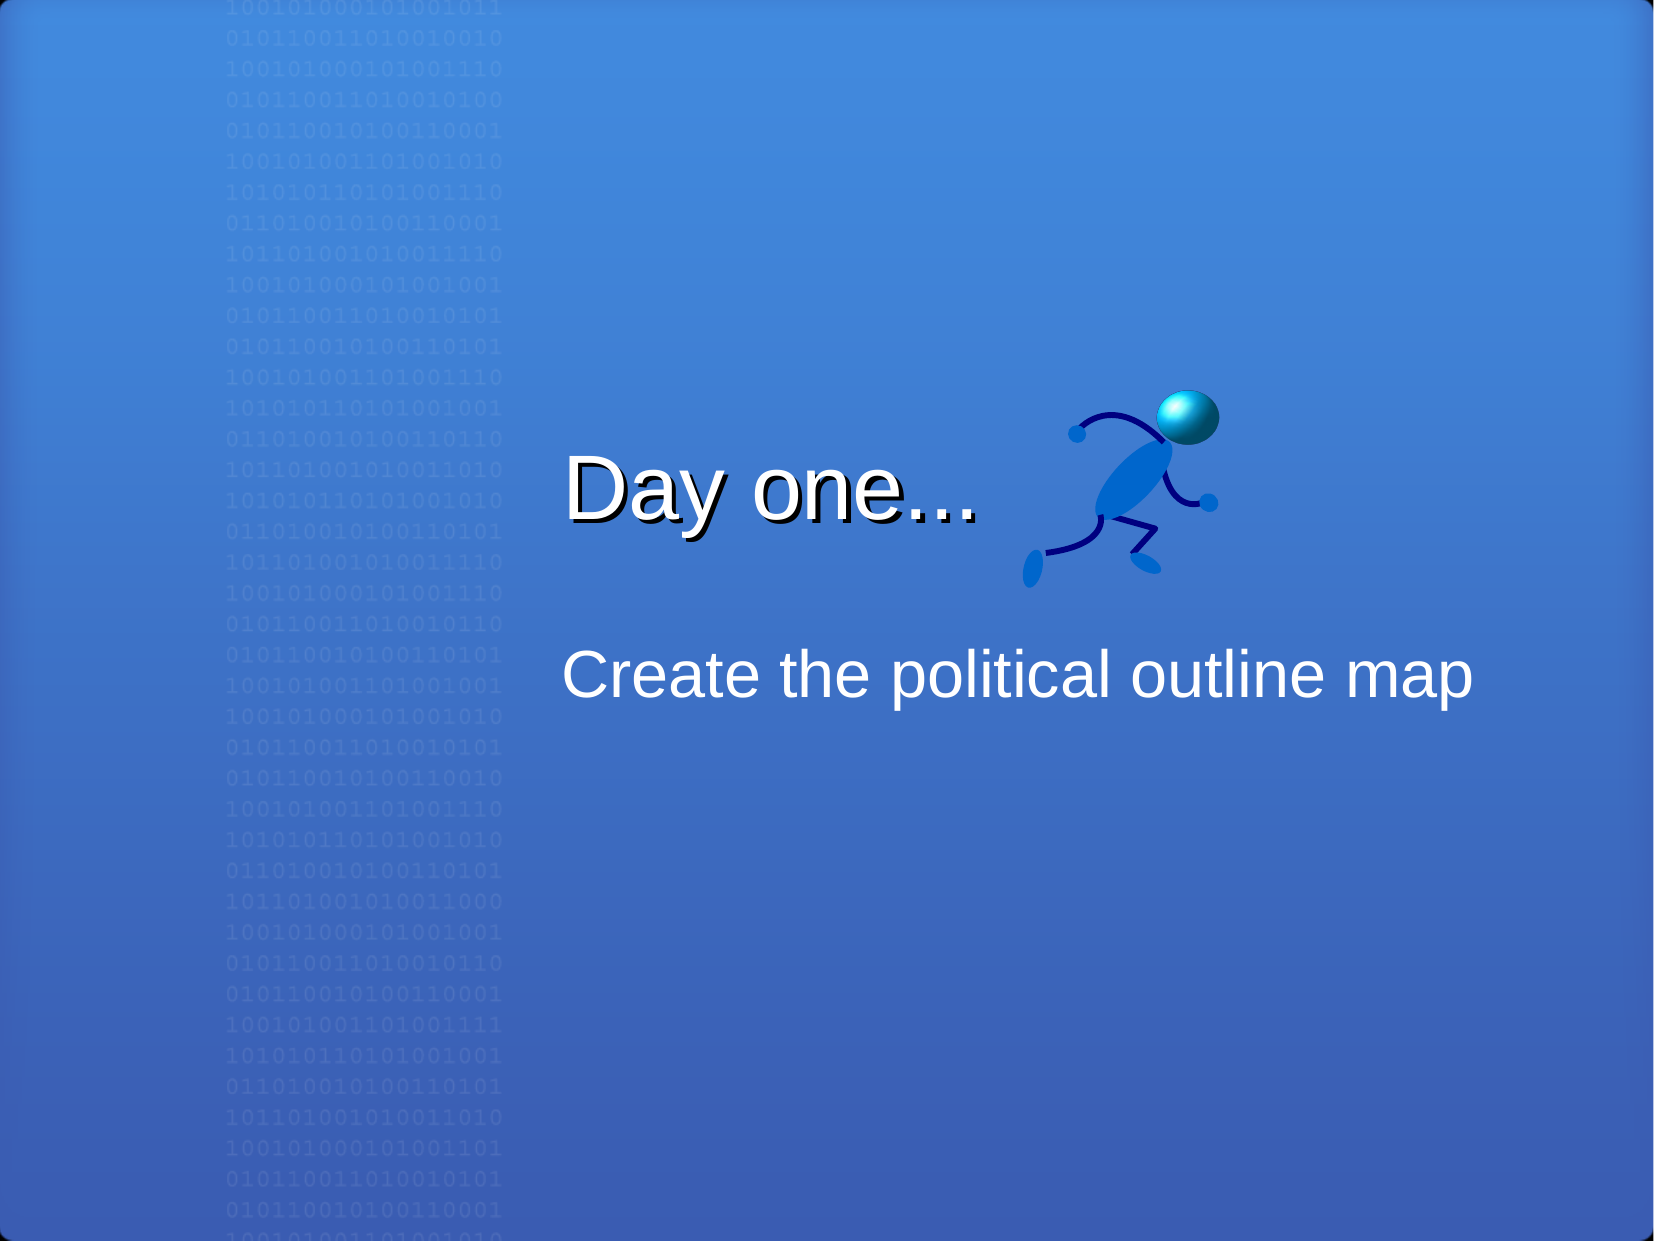

# Day one...
 Create the political outline map